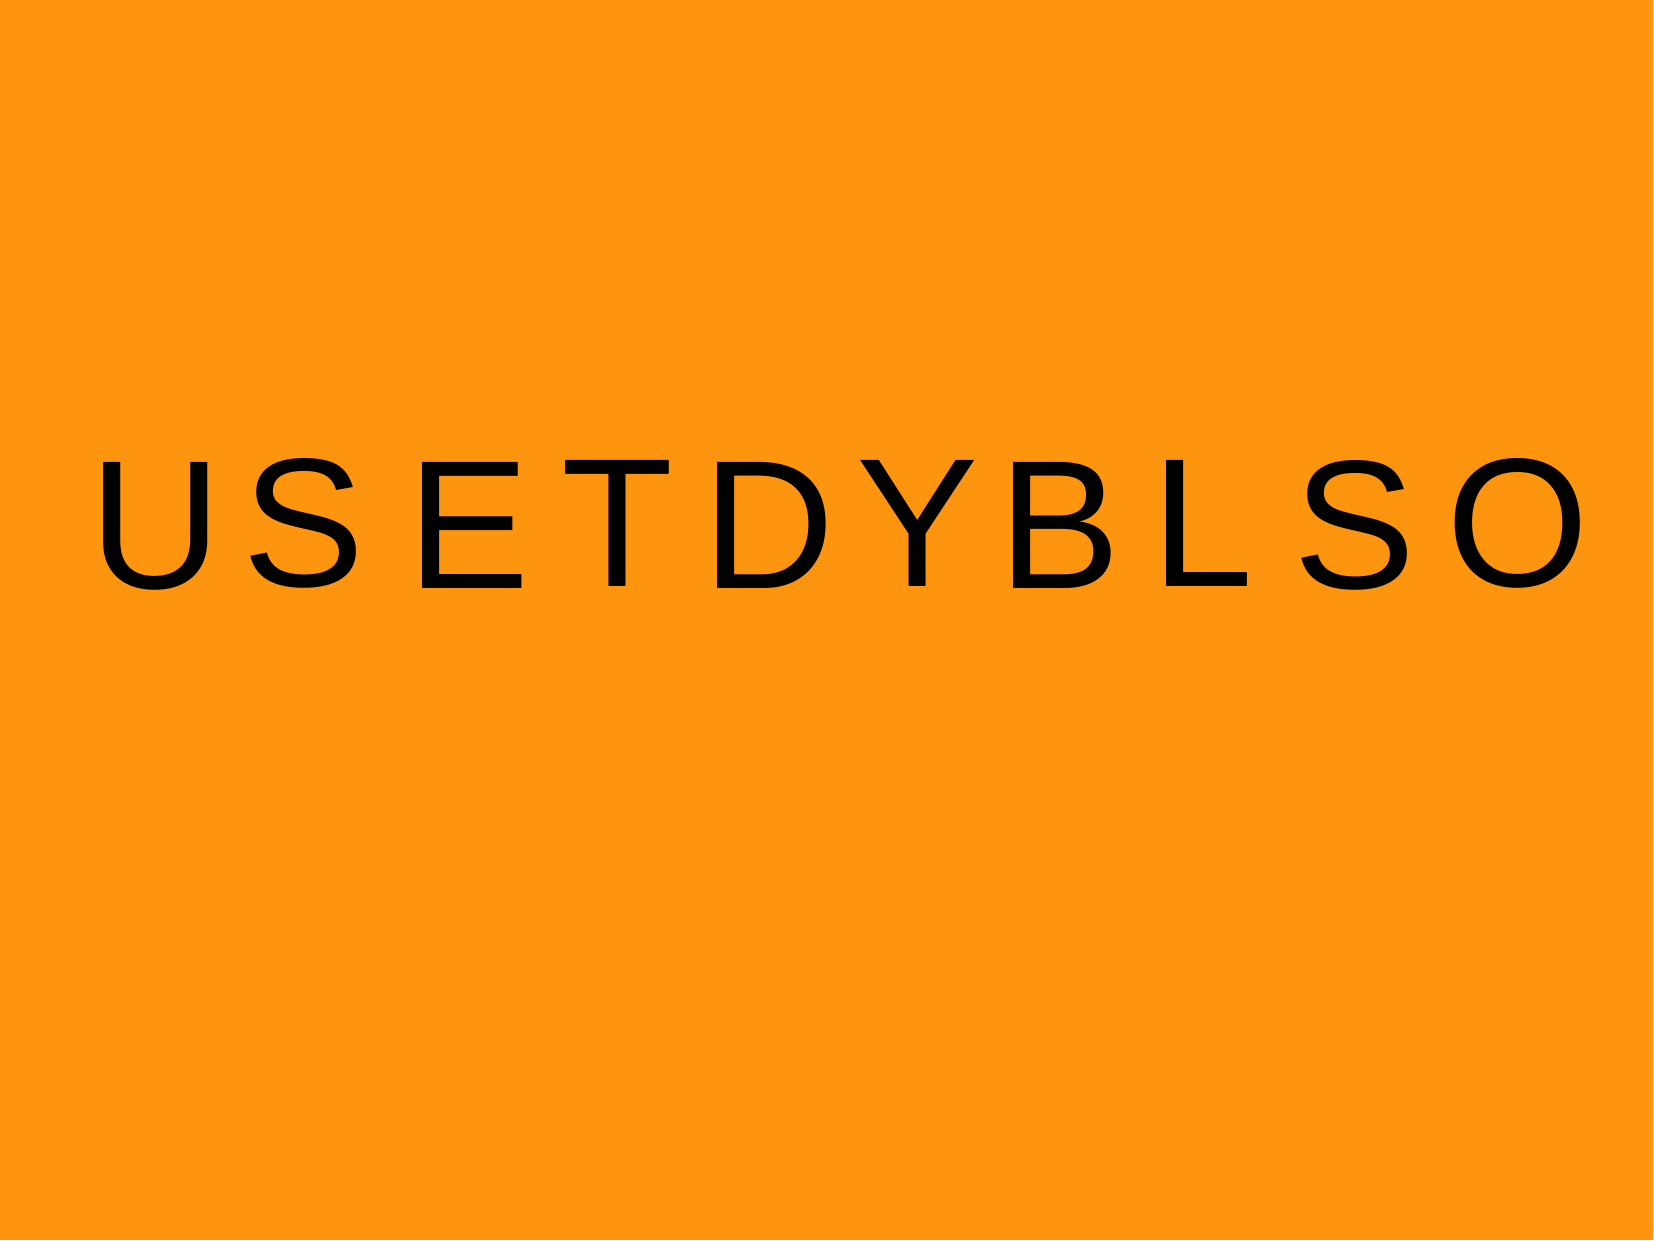

S			T			Y			L			O
 U			E			D			B			S